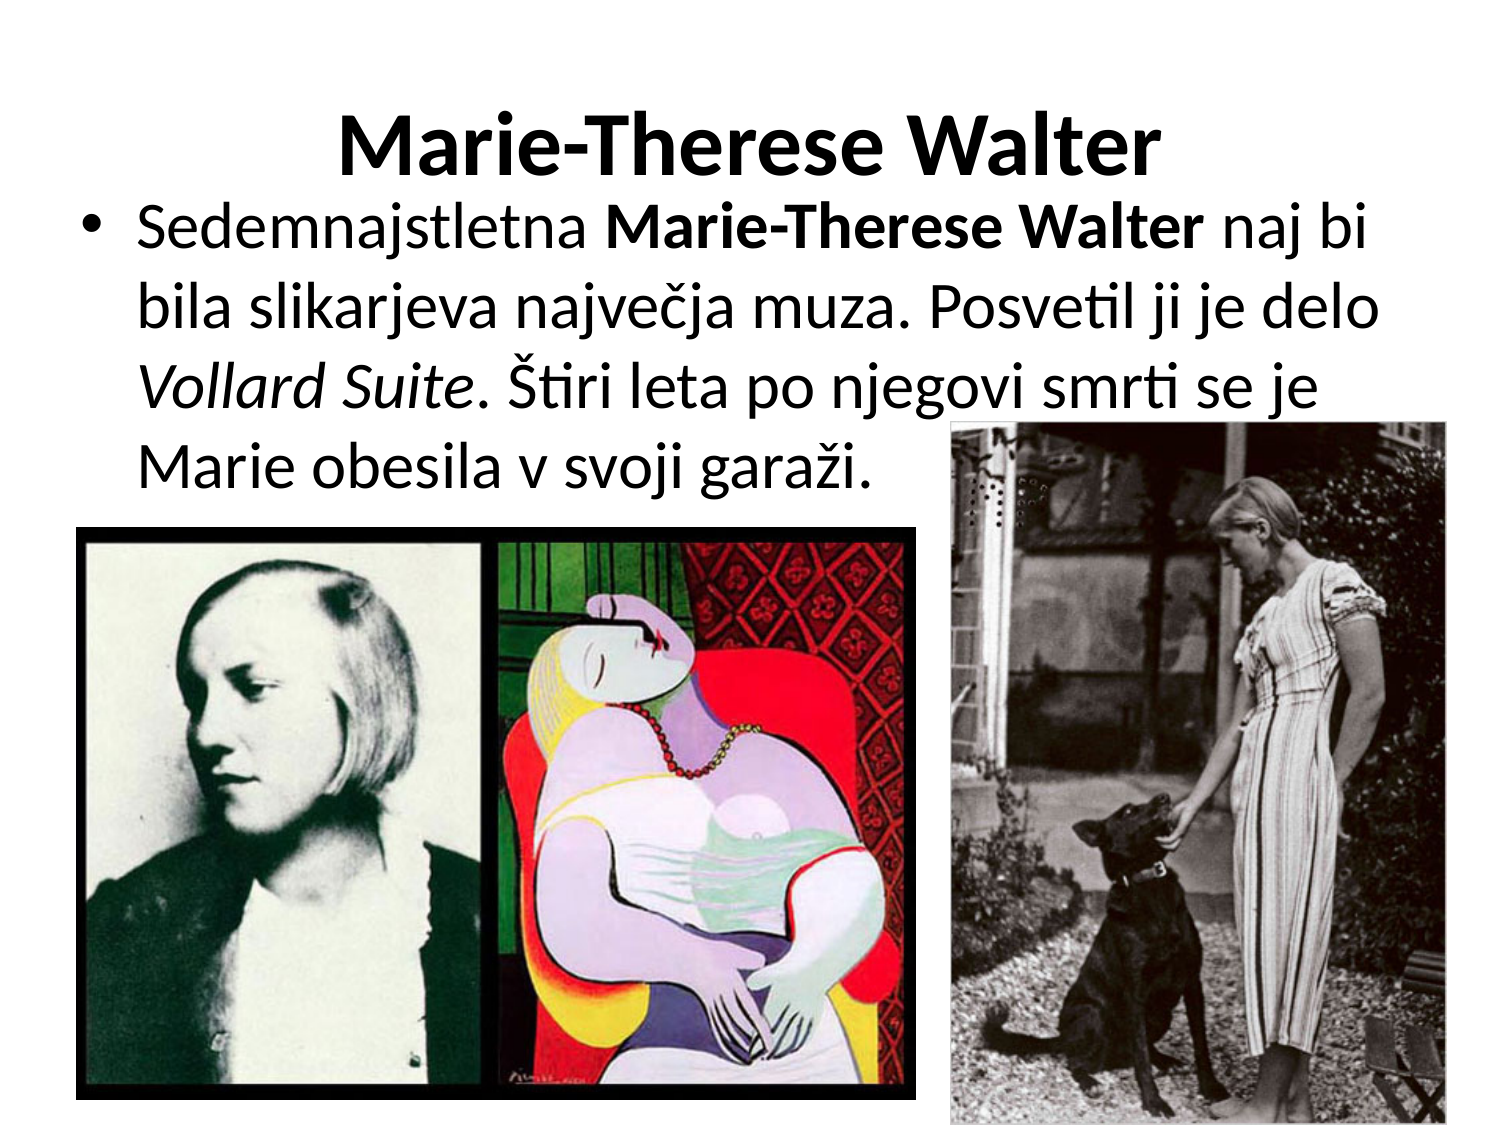

# Marie-Therese Walter
Sedemnajstletna Marie-Therese Walter naj bi bila slikarjeva največja muza. Posvetil ji je delo Vollard Suite. Štiri leta po njegovi smrti se je Marie obesila v svoji garaži.